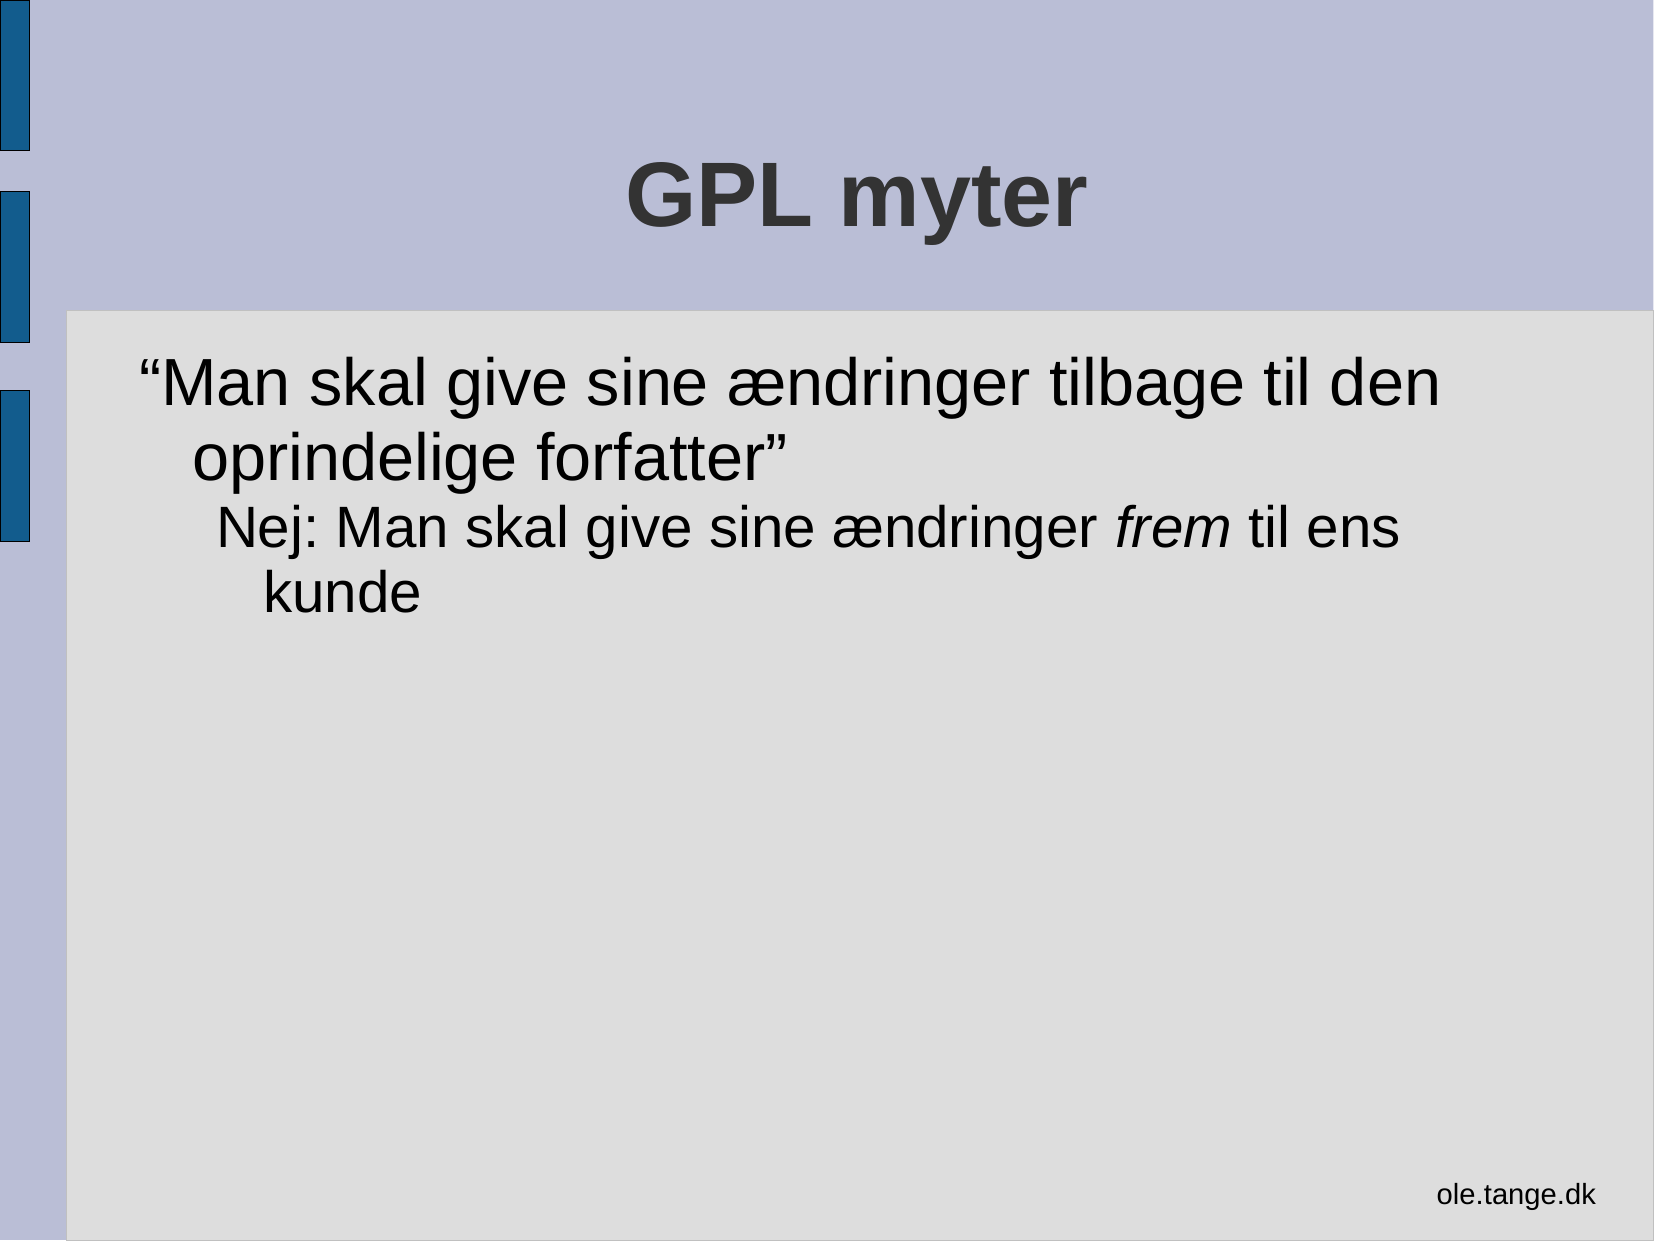

# GPL myter
“Man skal give sine ændringer tilbage til den oprindelige forfatter”
Nej: Man skal give sine ændringer frem til ens kunde